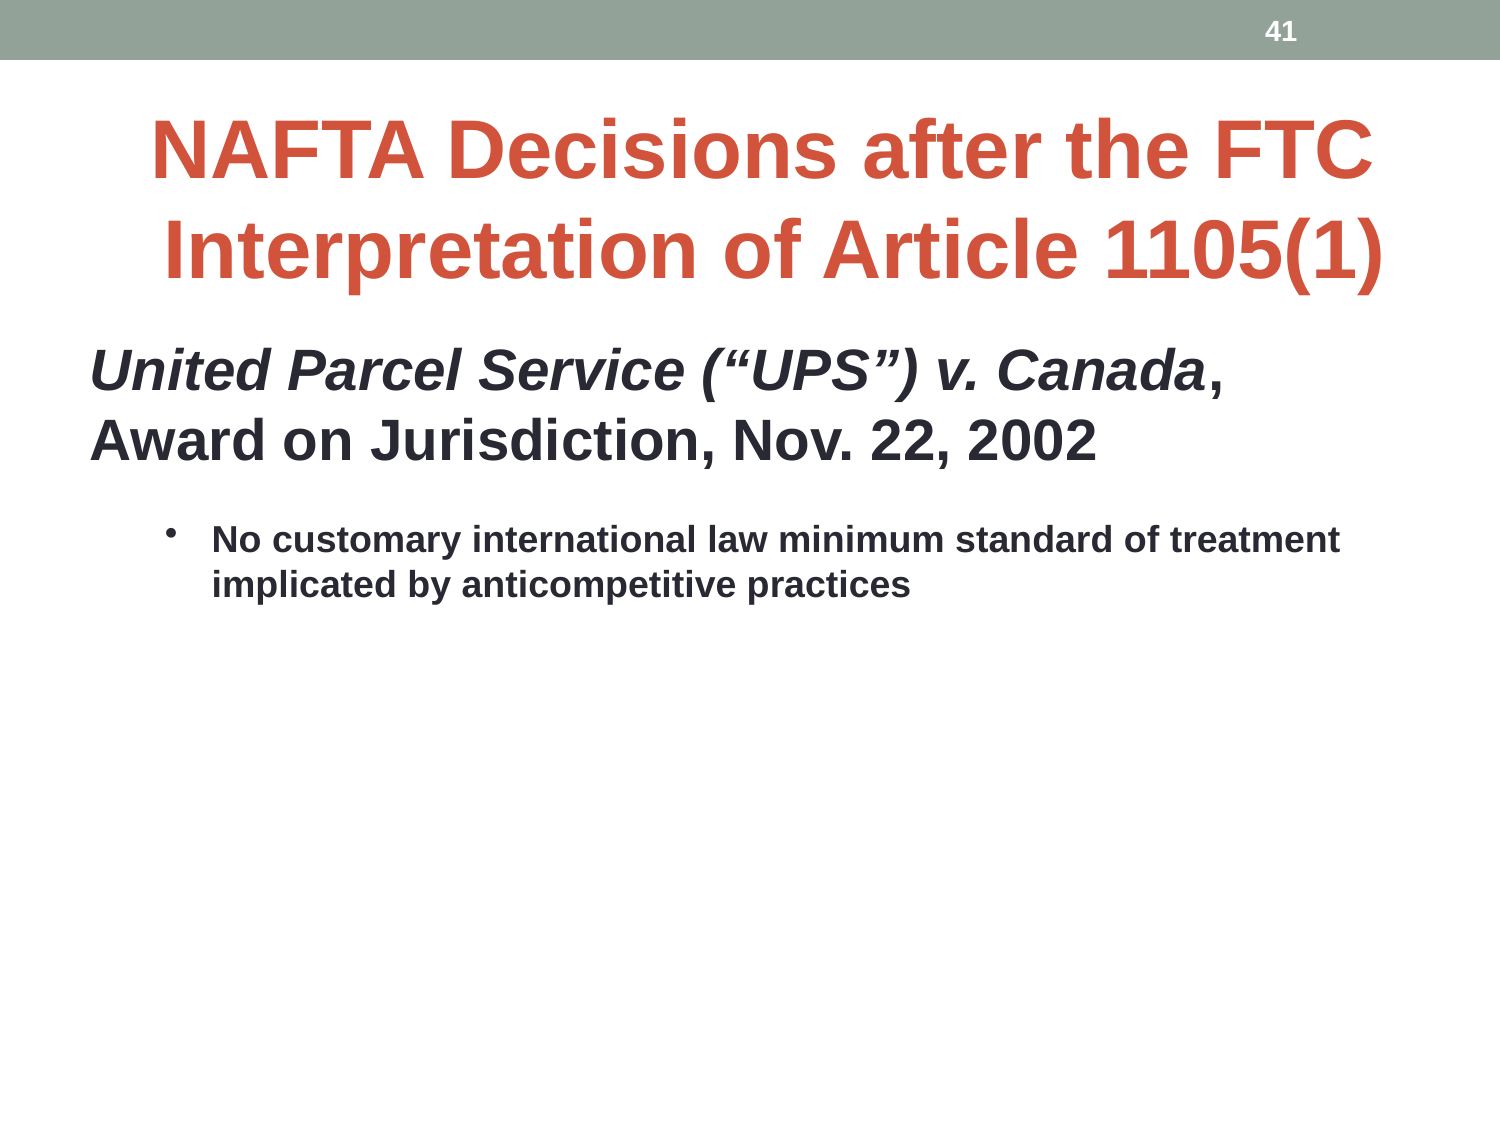

NAFTA Decisions after the FTC
Interpretation of Article 1105(1)
United Parcel Service (“UPS”) v. Canada, Award on Jurisdiction, Nov. 22, 2002
No customary international law minimum standard of treatment implicated by anticompetitive practices